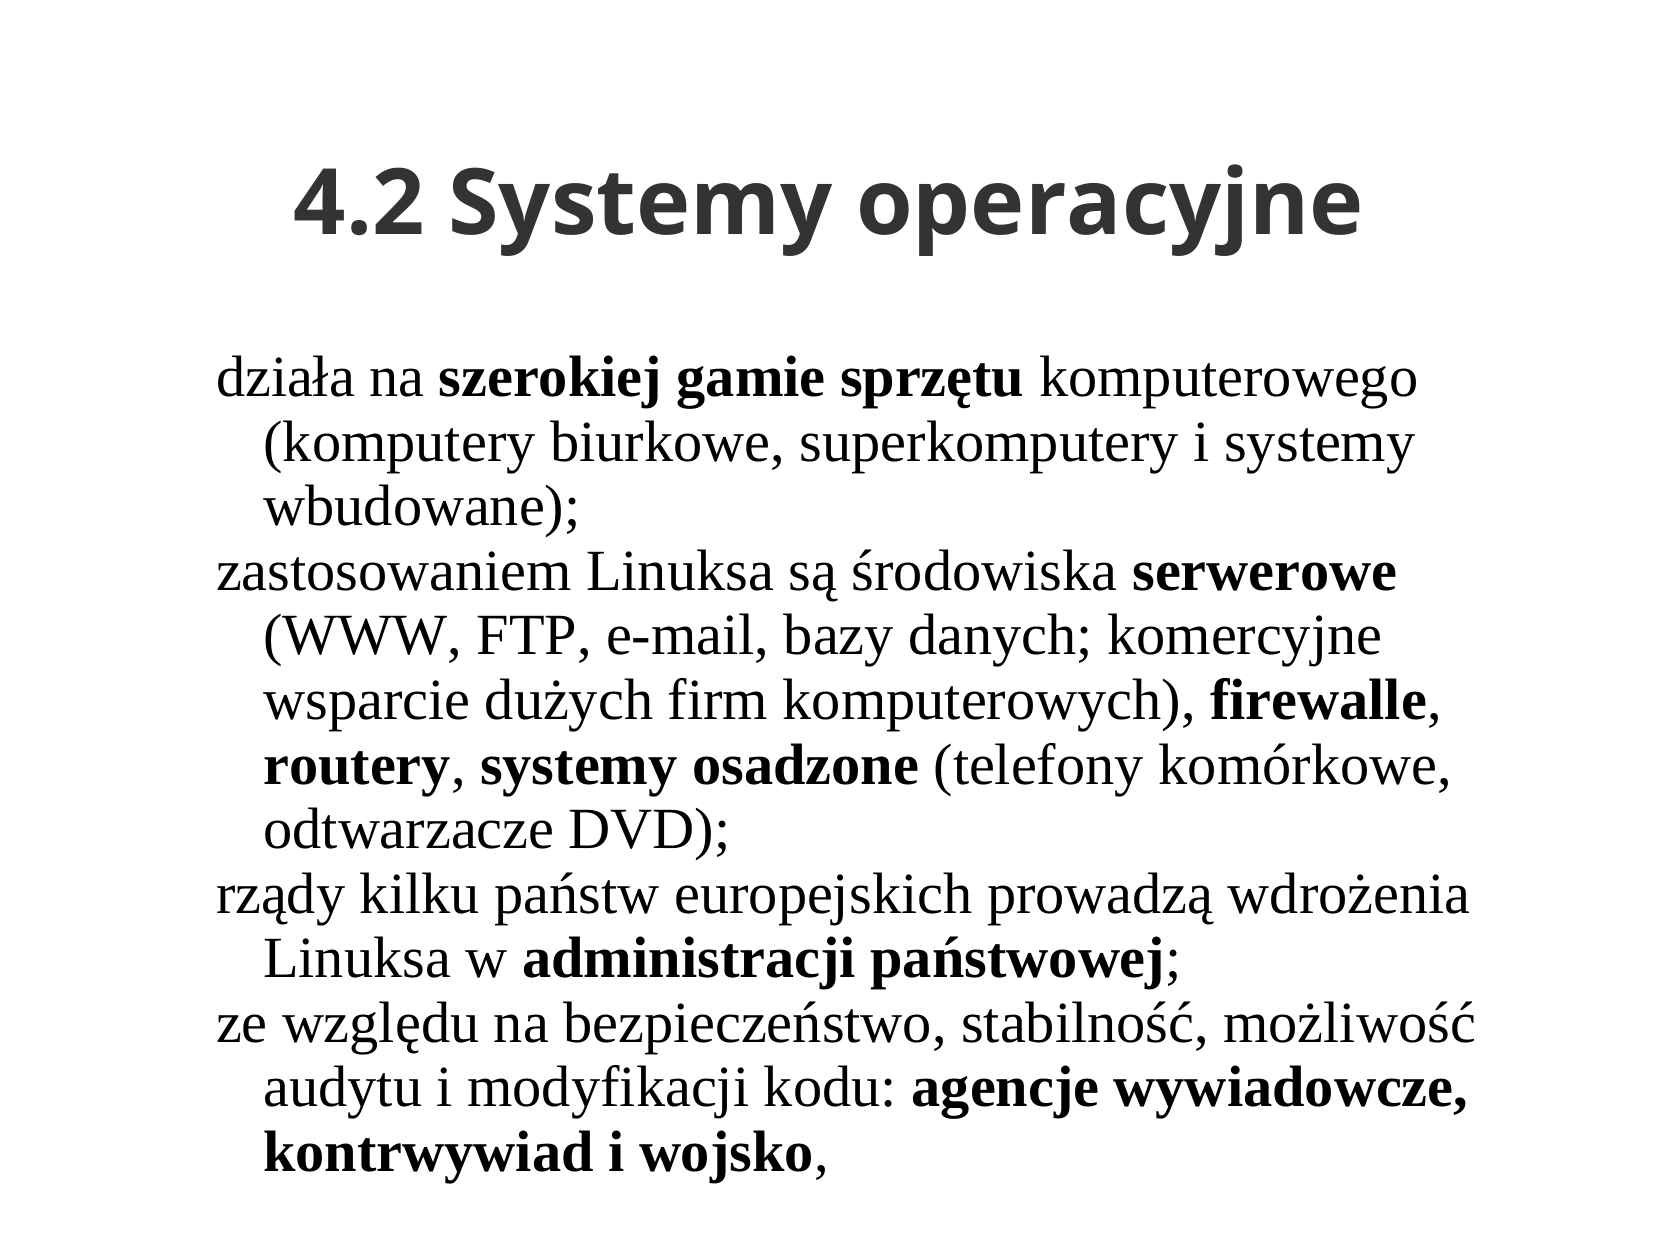

# 4.2 Systemy operacyjne
działa na szerokiej gamie sprzętu komputerowego (komputery biurkowe, superkomputery i systemy wbudowane);
zastosowaniem Linuksa są środowiska serwerowe (WWW, FTP, e-mail, bazy danych; komercyjne wsparcie dużych firm komputerowych), firewalle, routery, systemy osadzone (telefony komórkowe, odtwarzacze DVD);
rządy kilku państw europejskich prowadzą wdrożenia Linuksa w administracji państwowej;
ze względu na bezpieczeństwo, stabilność, możliwość audytu i modyfikacji kodu: agencje wywiadowcze, kontrwywiad i wojsko,